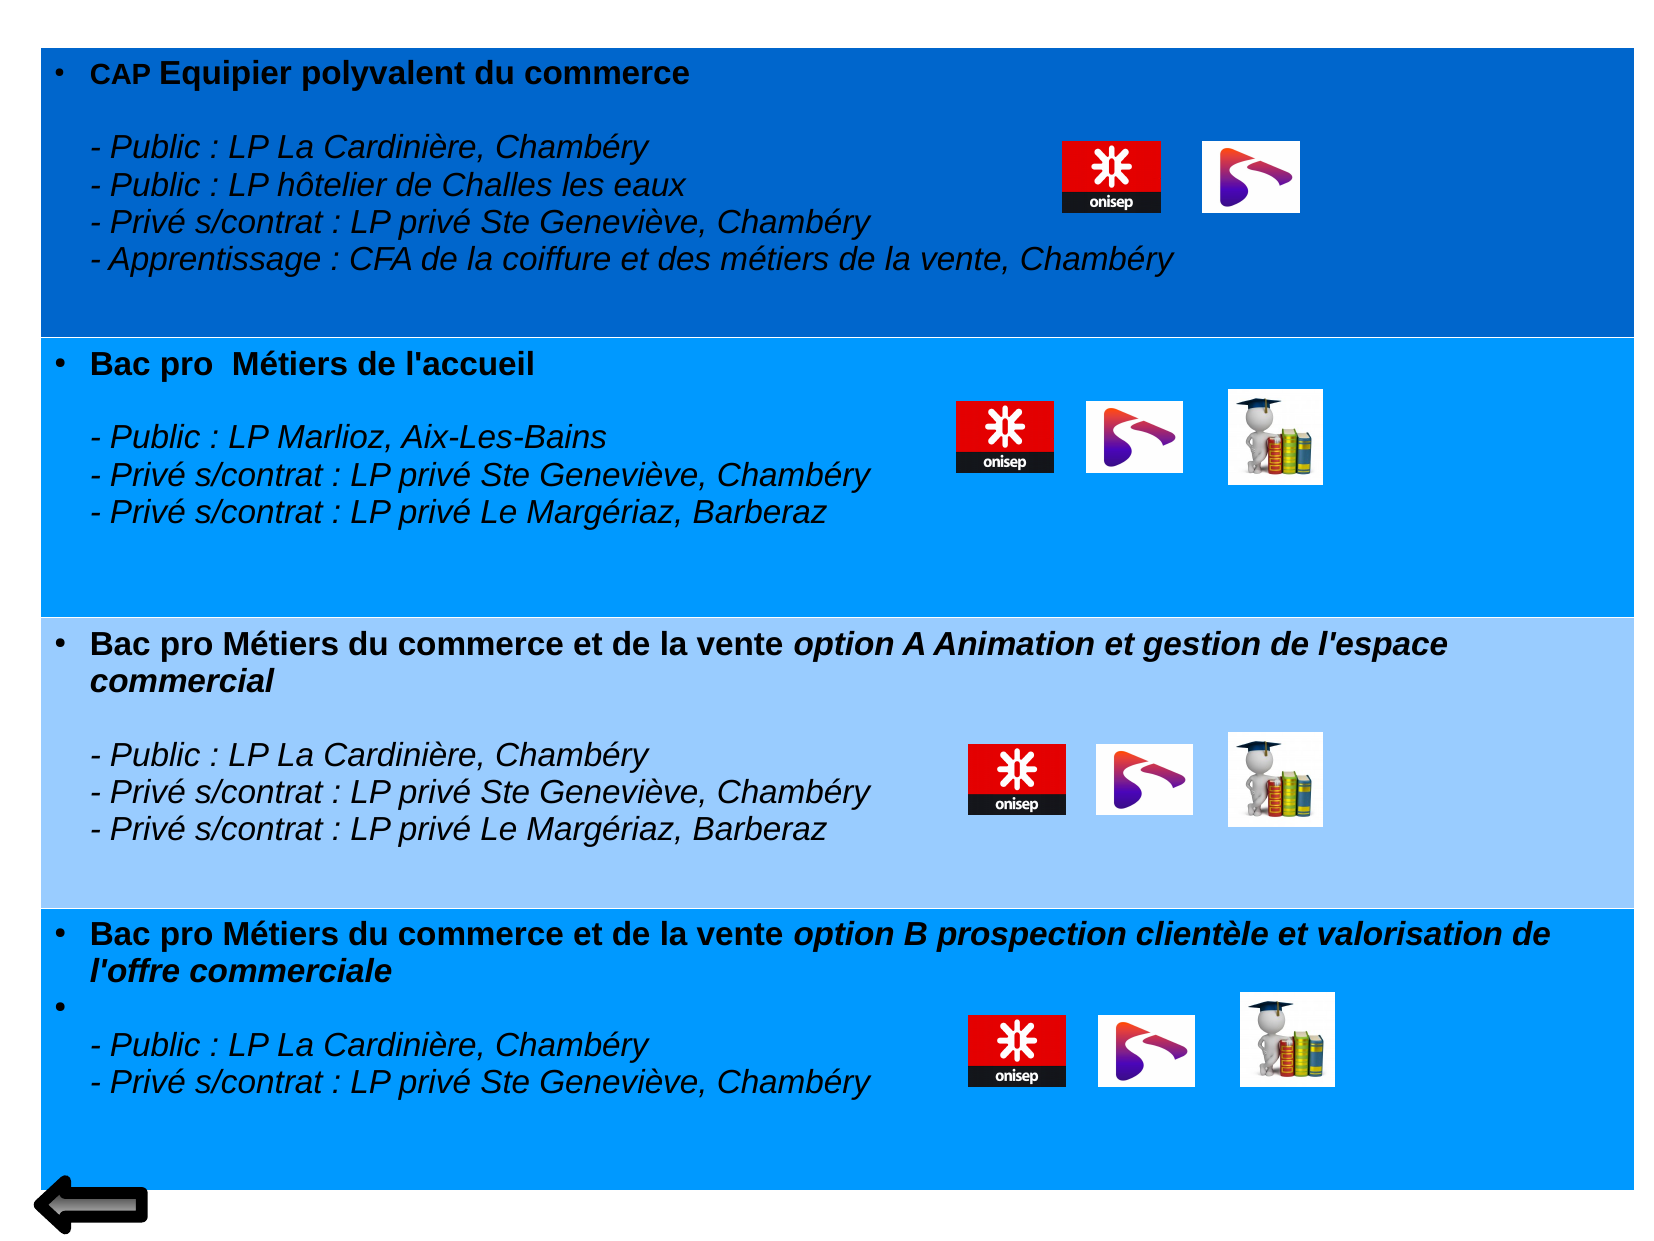

| CAP Equipier polyvalent du commerce - Public : LP La Cardinière, Chambéry - Public : LP hôtelier de Challes les eaux - Privé s/contrat : LP privé Ste Geneviève, Chambéry - Apprentissage : CFA de la coiffure et des métiers de la vente, Chambéry |
| --- |
| Bac pro Métiers de l'accueil - Public : LP Marlioz, Aix-Les-Bains - Privé s/contrat : LP privé Ste Geneviève, Chambéry - Privé s/contrat : LP privé Le Margériaz, Barberaz |
| Bac pro Métiers du commerce et de la vente option A Animation et gestion de l'espace commercial - Public : LP La Cardinière, Chambéry - Privé s/contrat : LP privé Ste Geneviève, Chambéry - Privé s/contrat : LP privé Le Margériaz, Barberaz |
| Bac pro Métiers du commerce et de la vente option B prospection clientèle et valorisation de l'offre commerciale - Public : LP La Cardinière, Chambéry - Privé s/contrat : LP privé Ste Geneviève, Chambéry |